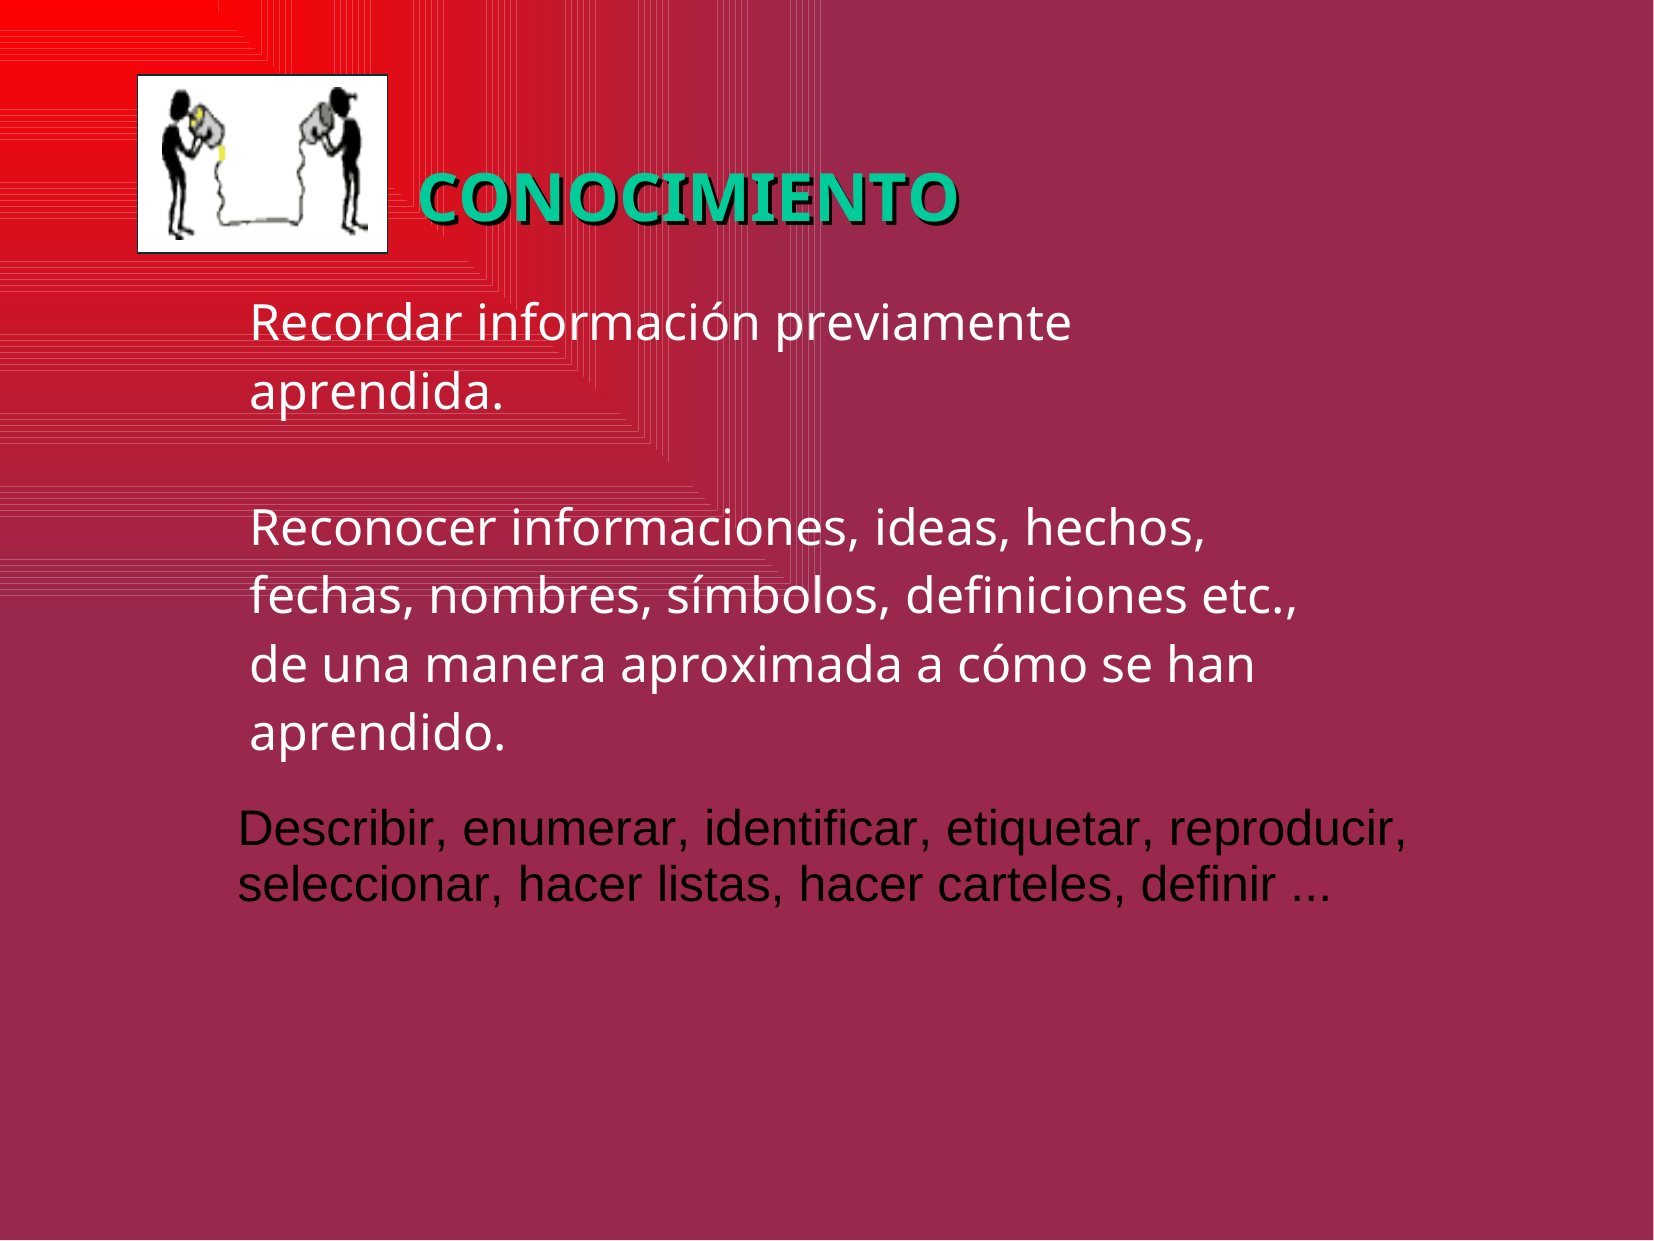

CONOCIMIENTO
Recordar información previamente aprendida.
Reconocer informaciones, ideas, hechos, fechas, nombres, símbolos, definiciones etc., de una manera aproximada a cómo se han aprendido.
Describir, enumerar, identificar, etiquetar, reproducir, seleccionar, hacer listas, hacer carteles, definir ...